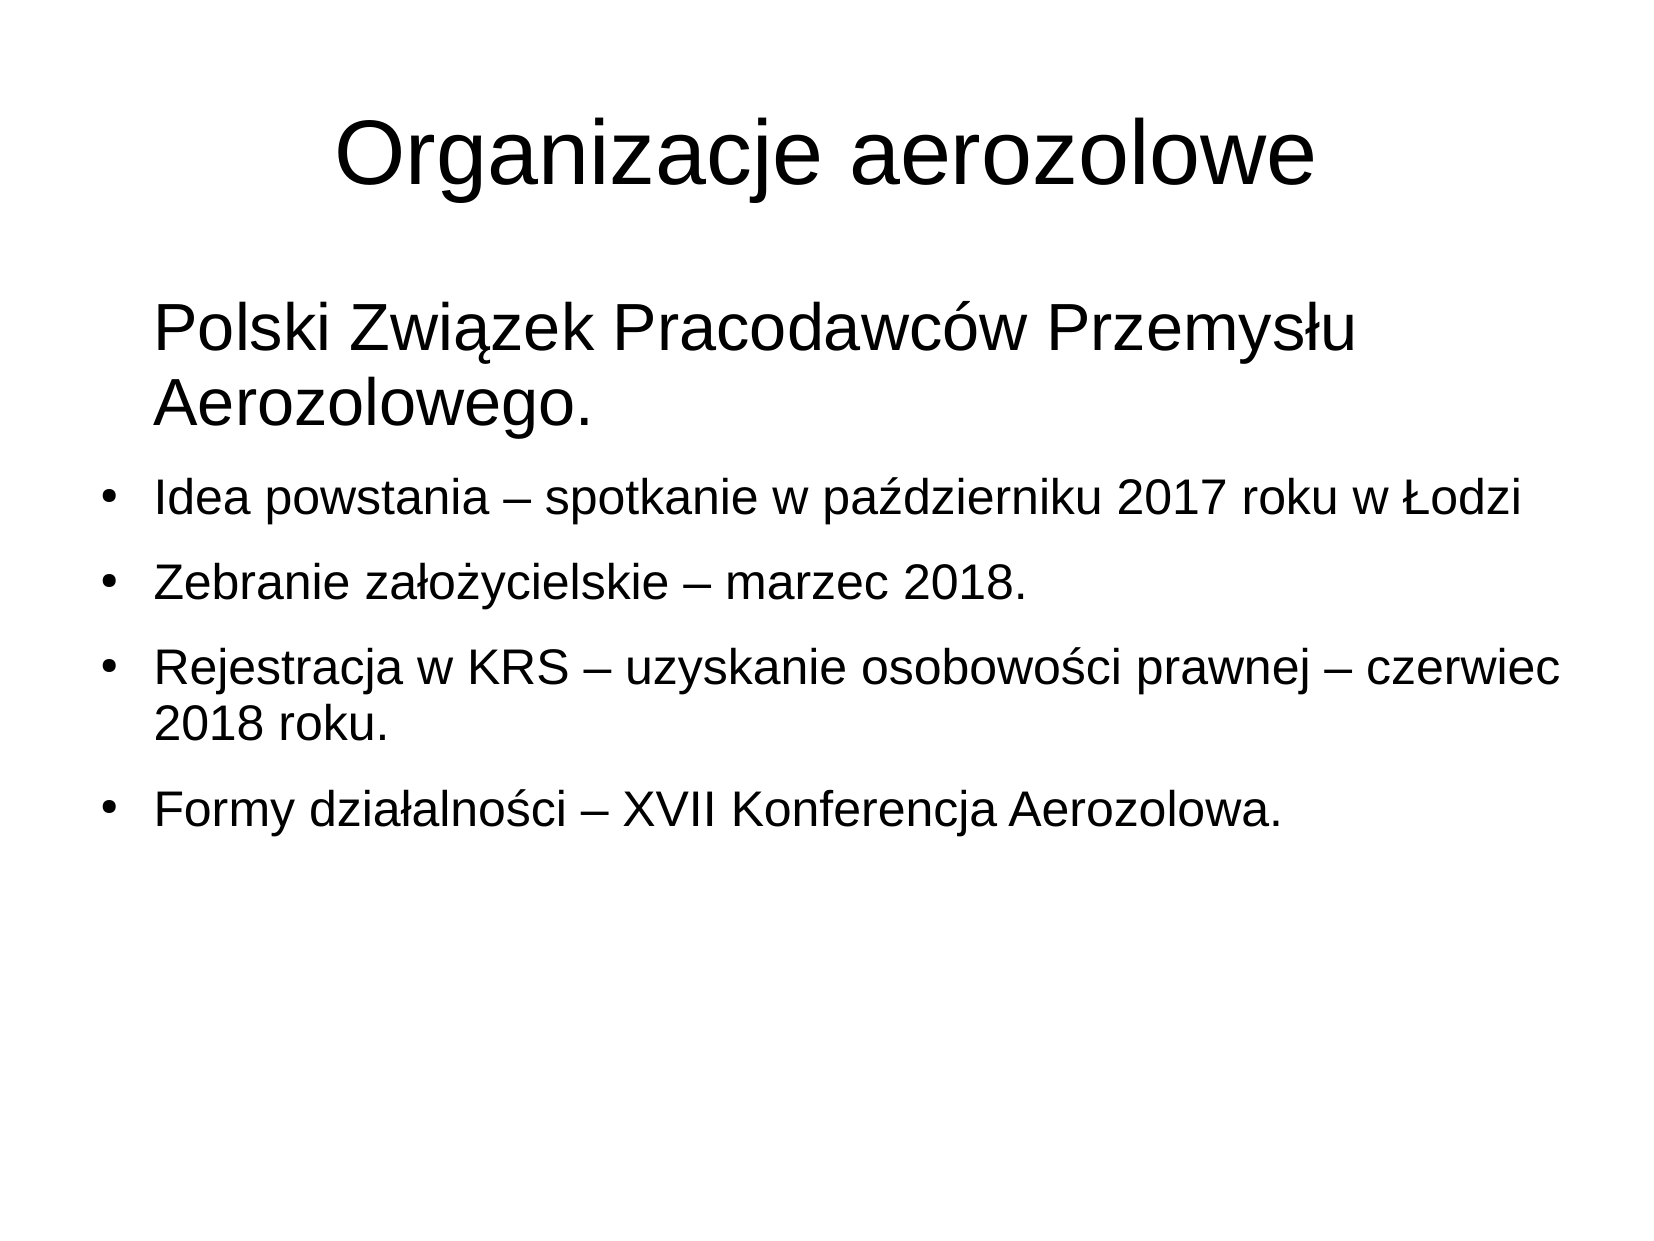

# Organizacje aerozolowe
Polski Związek Pracodawców Przemysłu Aerozolowego.
Idea powstania – spotkanie w październiku 2017 roku w Łodzi
Zebranie założycielskie – marzec 2018.
Rejestracja w KRS – uzyskanie osobowości prawnej – czerwiec 2018 roku.
Formy działalności – XVII Konferencja Aerozolowa.